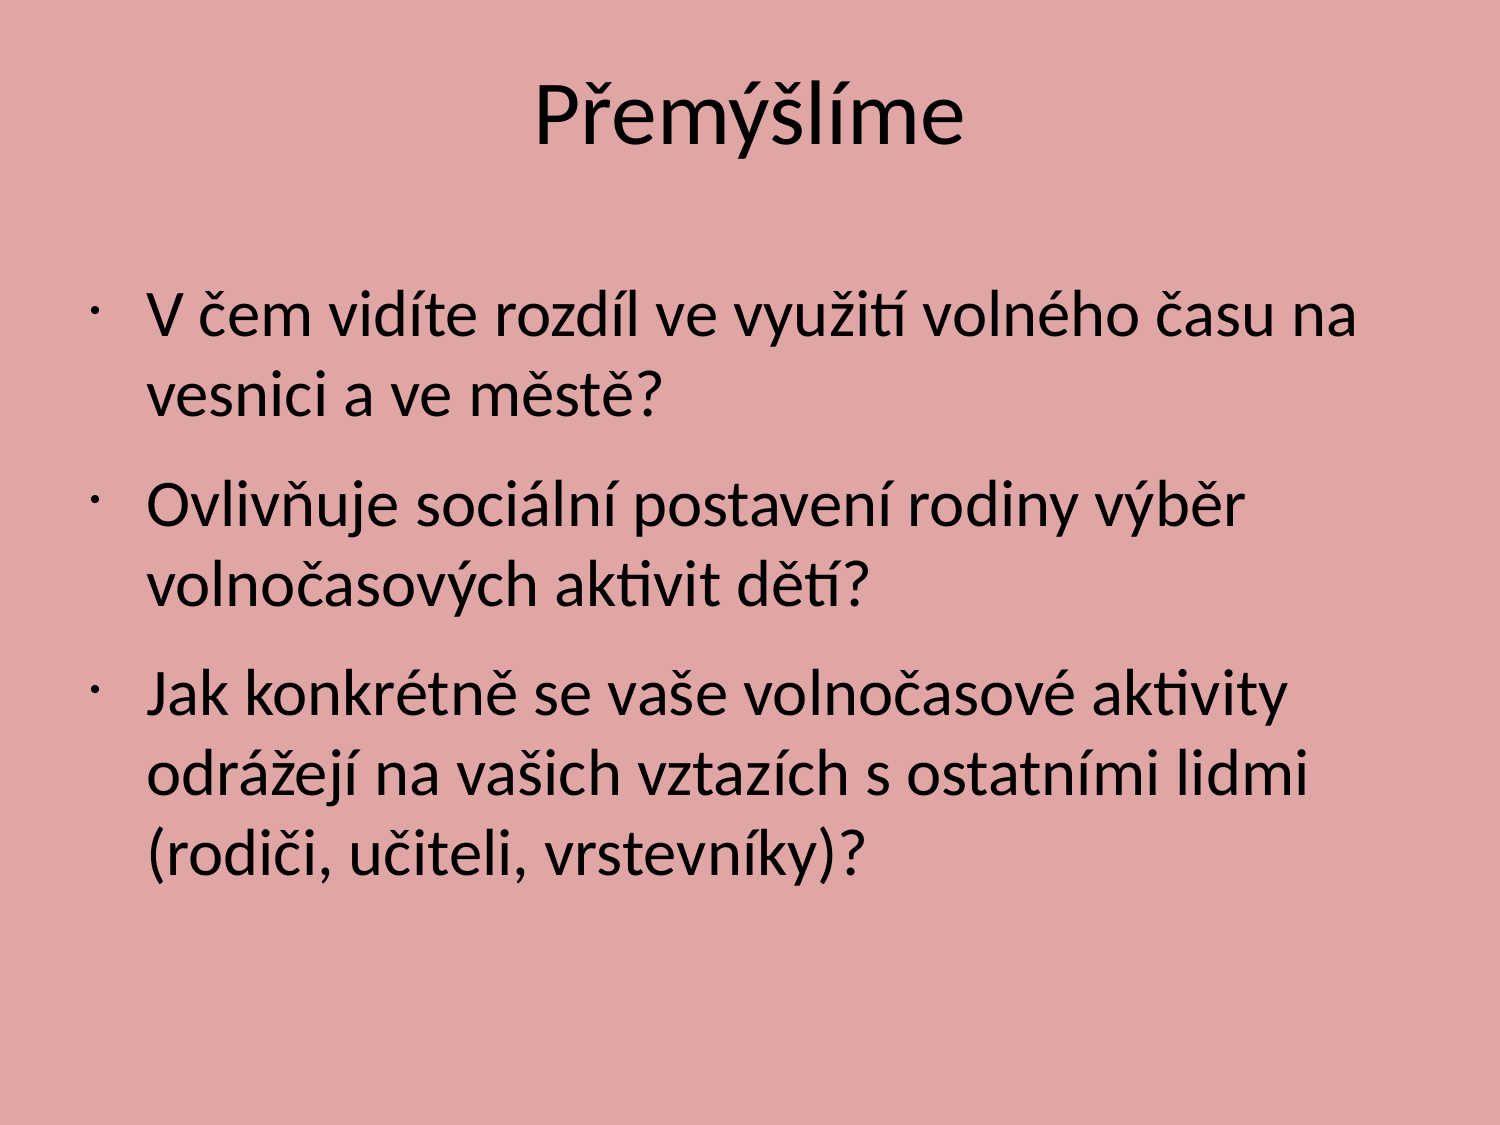

# Přemýšlíme
V čem vidíte rozdíl ve využití volného času na vesnici a ve městě?
Ovlivňuje sociální postavení rodiny výběr volnočasových aktivit dětí?
Jak konkrétně se vaše volnočasové aktivity odrážejí na vašich vztazích s ostatními lidmi (rodiči, učiteli, vrstevníky)?